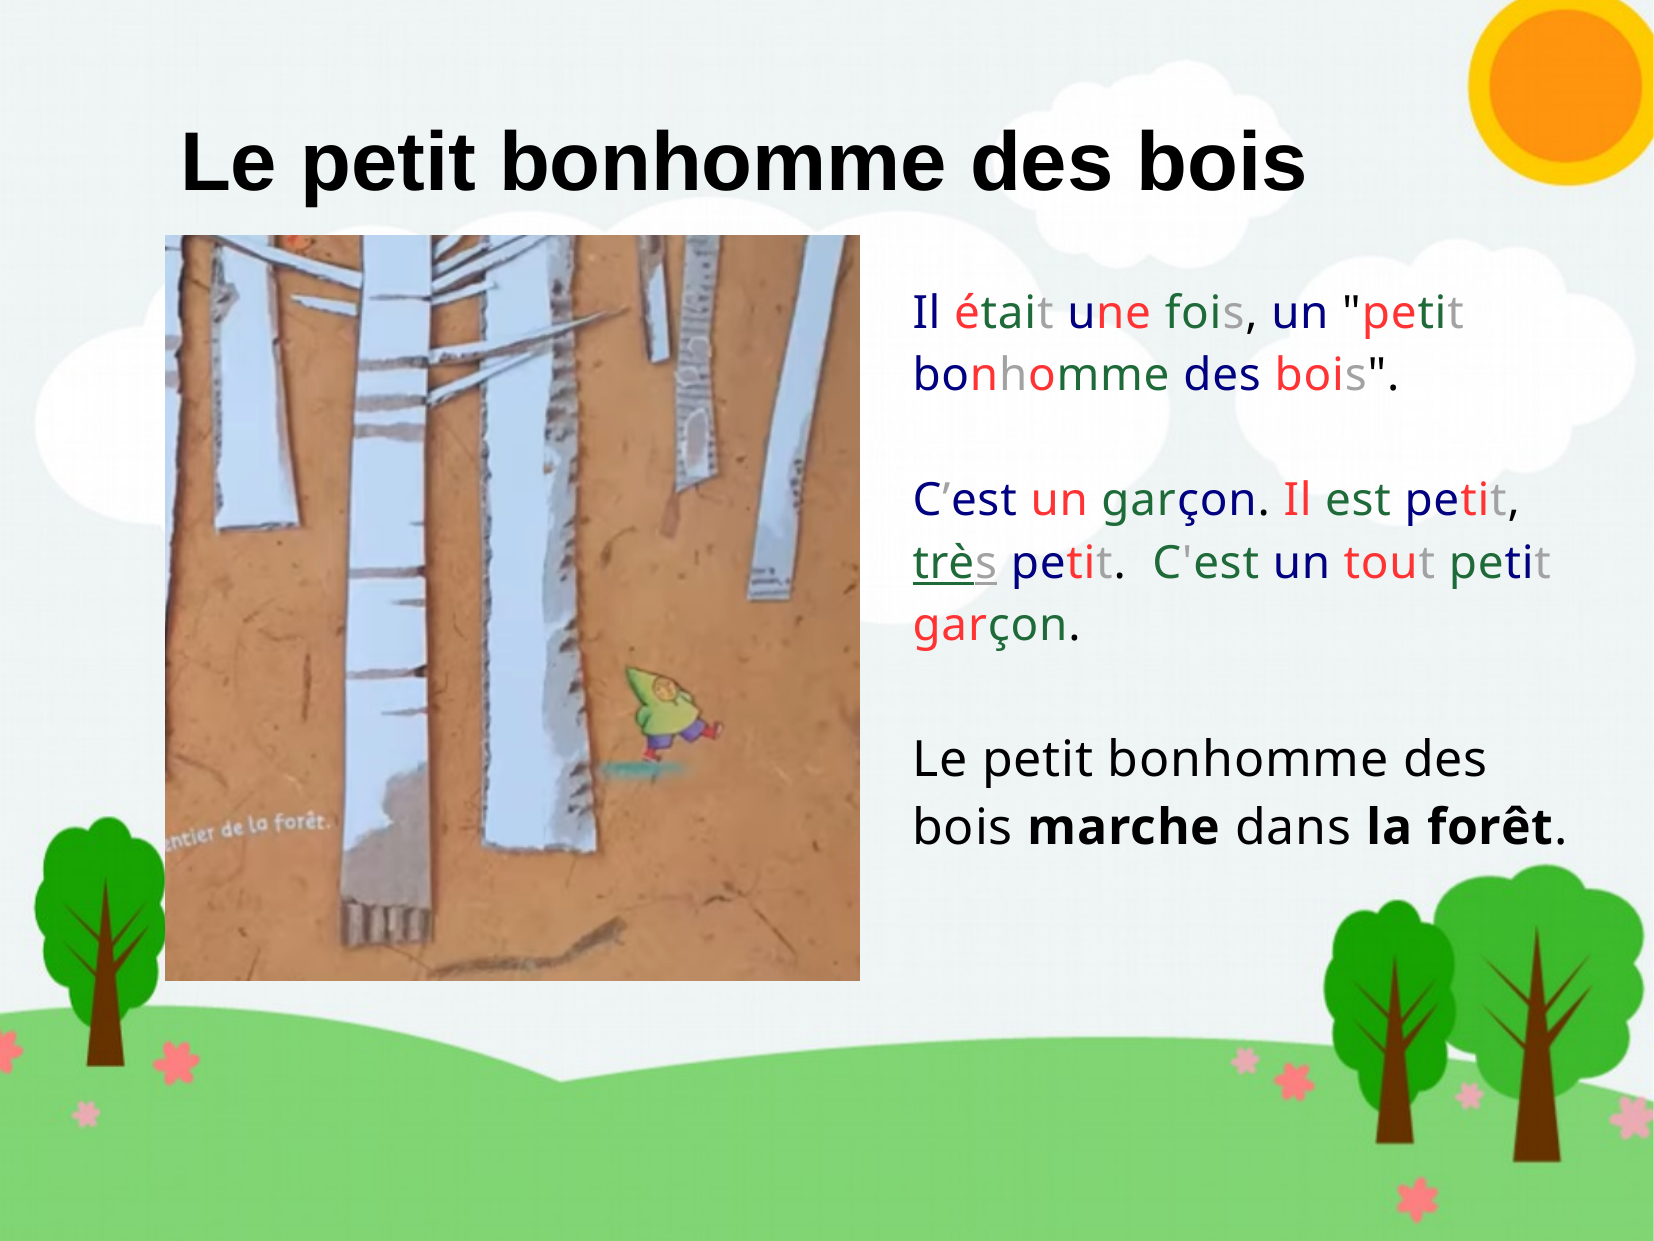

# Le petit bonhomme des bois
Il était une fois, un "petit bonhomme des bois".
C’est un garçon. Il est petit, très petit. C'est un tout petit garçon.
Le petit bonhomme des bois marche dans la forêt.